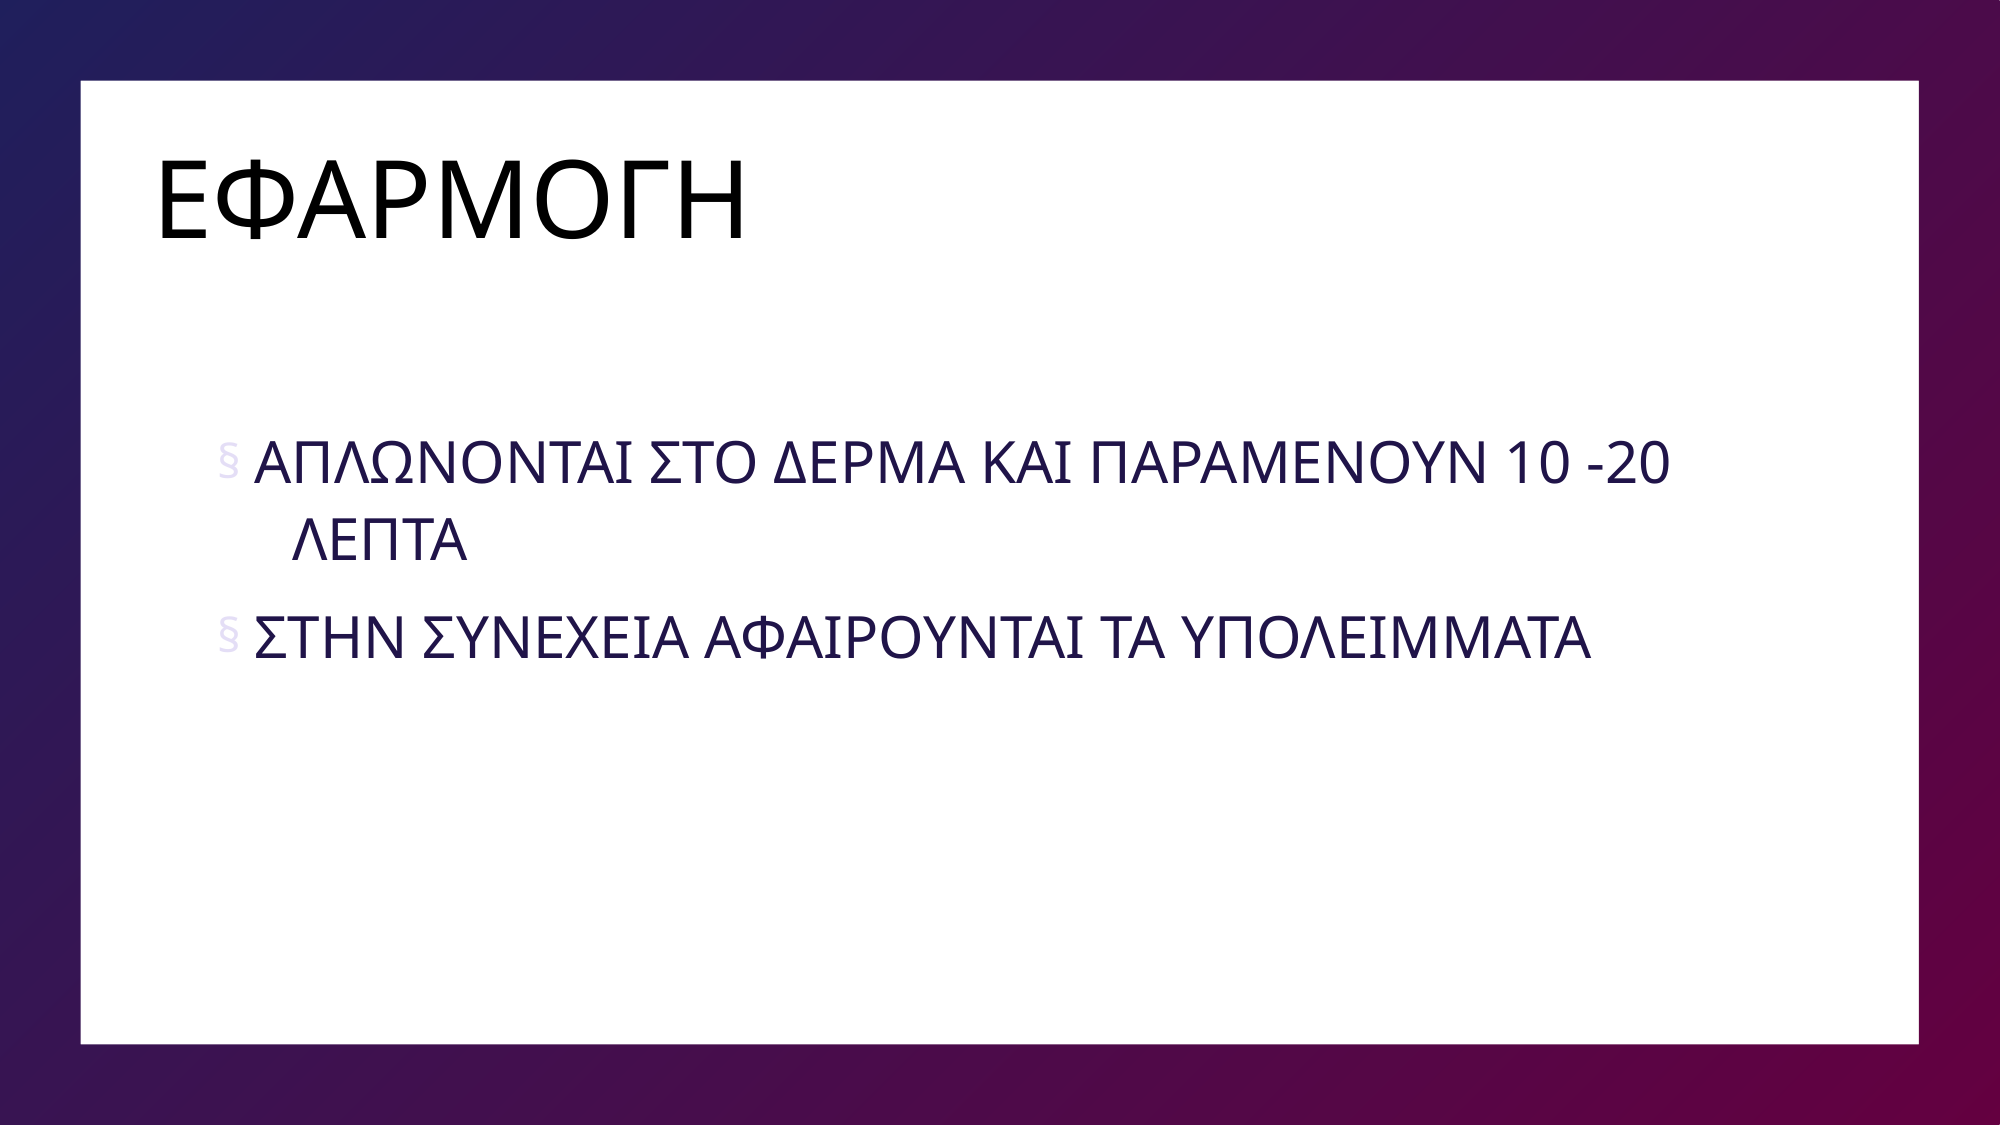

# ΕΦΑΡΜΟΓΗ
ΑΠΛΩΝΟΝΤΑΙ ΣΤΟ ΔΕΡΜΑ ΚΑΙ ΠΑΡΑΜΕΝΟΥΝ 10 -20 ΛΕΠΤΑ
ΣΤΗΝ ΣΥΝΕΧΕΙΑ ΑΦΑΙΡΟΥΝΤΑΙ ΤΑ ΥΠΟΛΕΙΜΜΑΤΑ